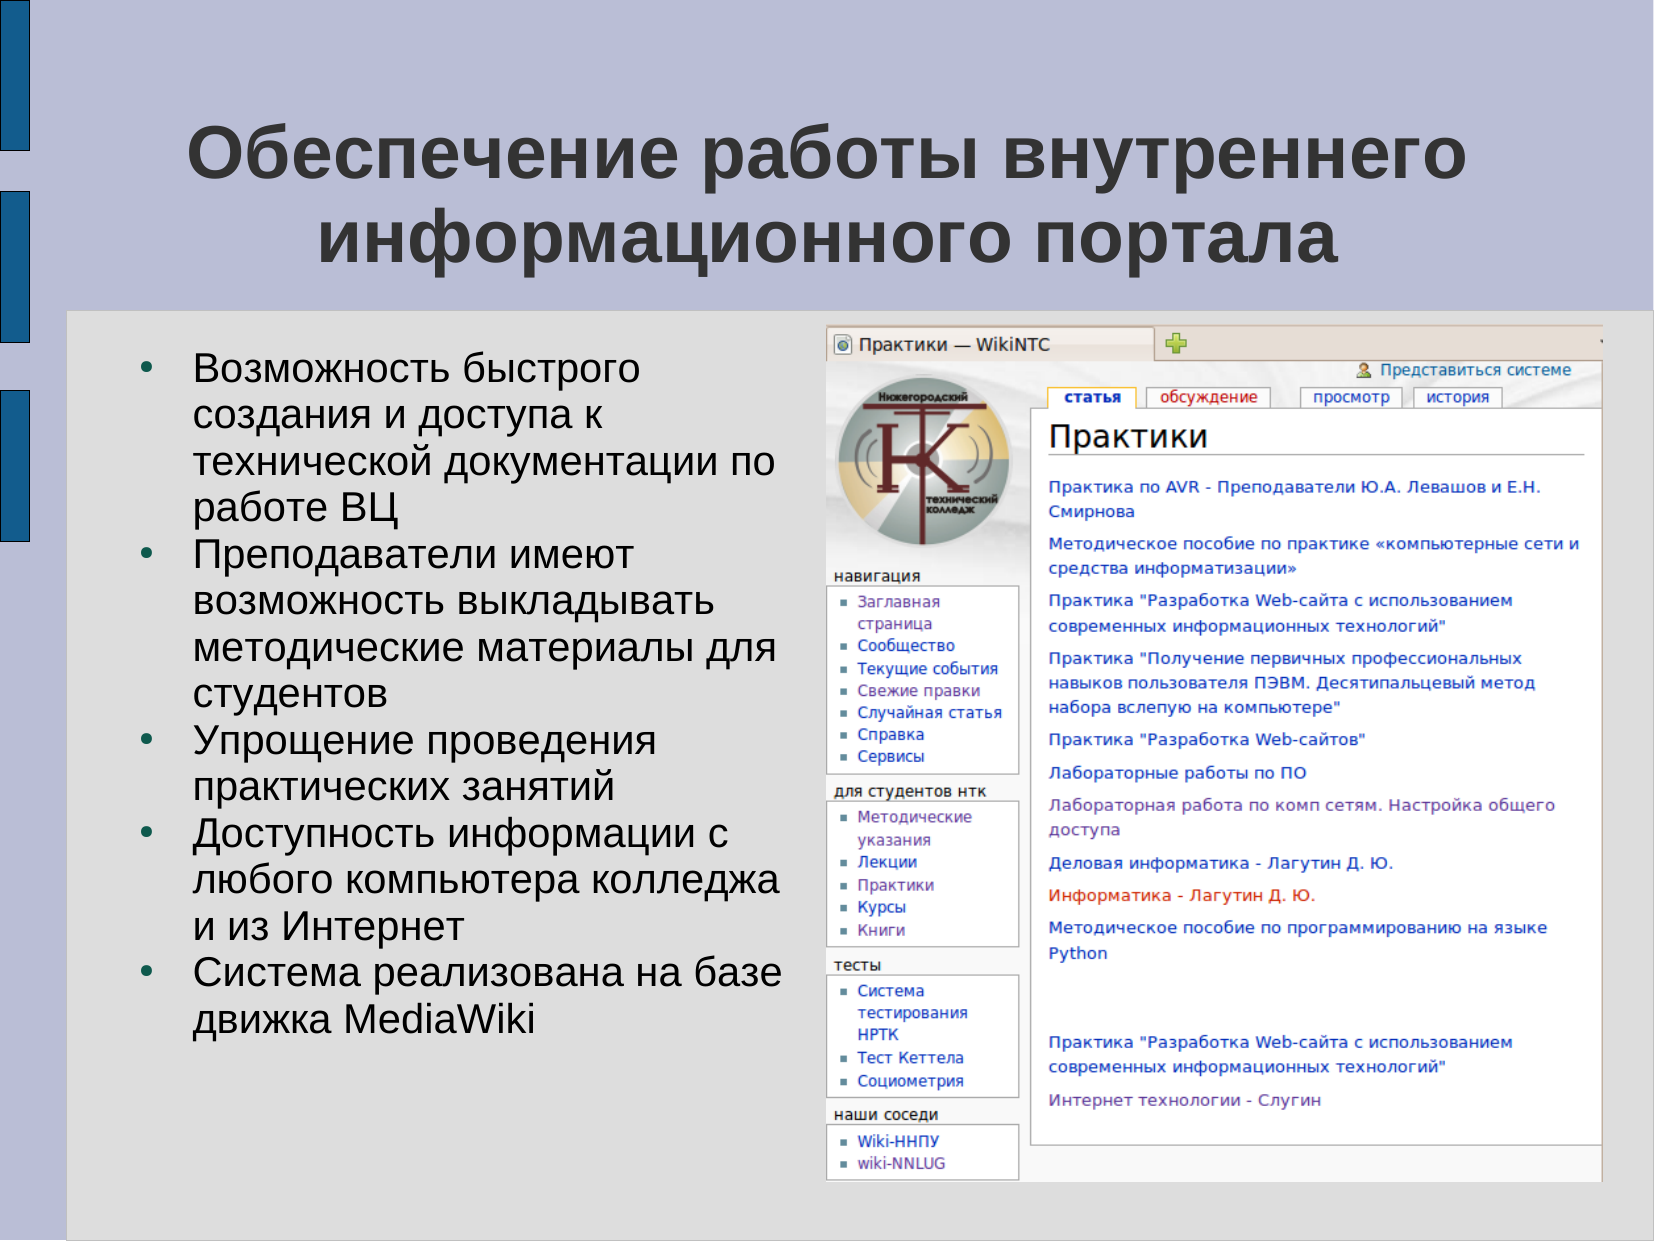

# Обеспечение работы внутреннего информационного портала
Возможность быстрого создания и доступа к технической документации по работе ВЦ
Преподаватели имеют возможность выкладывать методические материалы для студентов
Упрощение проведения практических занятий
Доступность информации с любого компьютера колледжа и из Интернет
Система реализована на базе движка MediaWiki